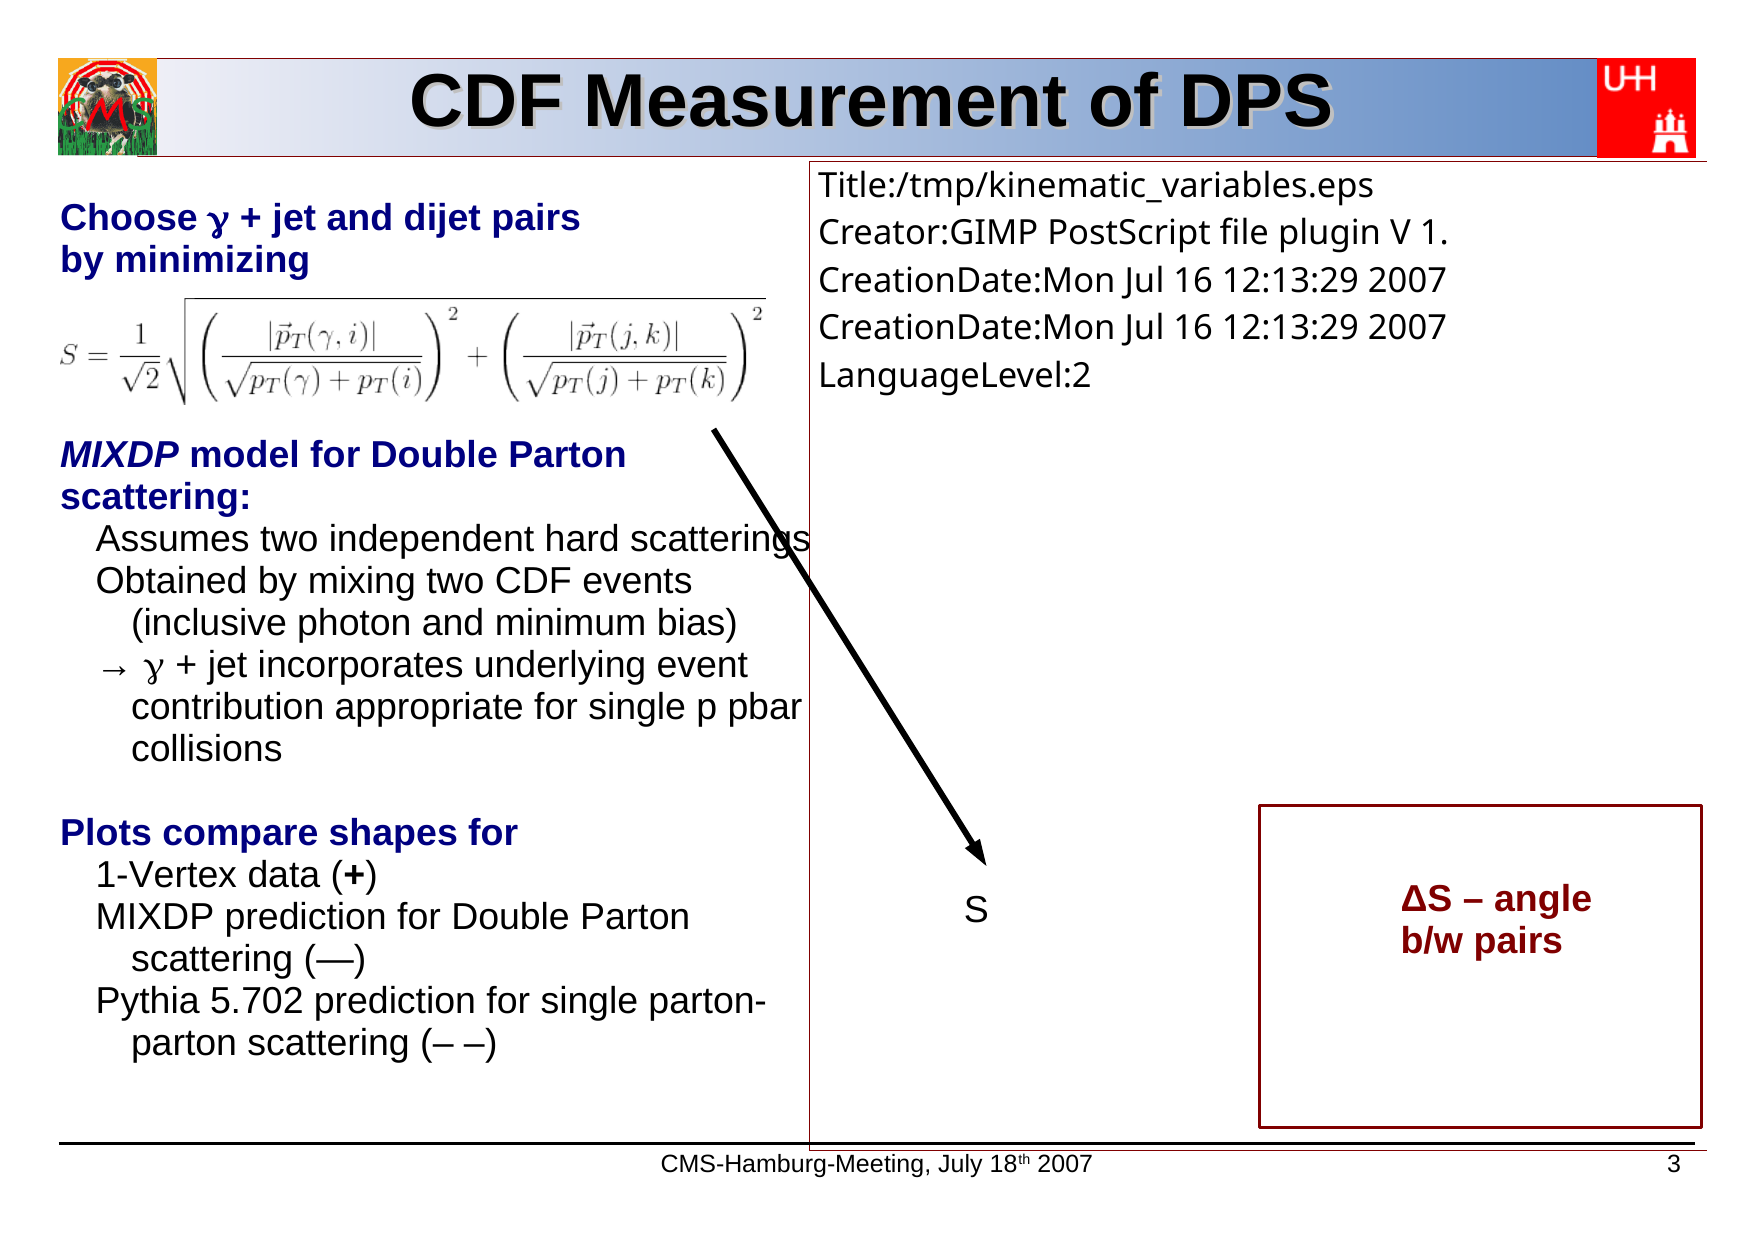

CDF Measurement of DPS
Choose  + jet and dijet pairs
by minimizing
MIXDP model for Double Parton scattering:
Assumes two independent hard scatterings
Obtained by mixing two CDF events (inclusive photon and minimum bias)
→  + jet incorporates underlying event contribution appropriate for single p pbar collisions
Plots compare shapes for
1-Vertex data (+)
MIXDP prediction for Double Parton scattering (—)
Pythia 5.702 prediction for single parton-parton scattering (– –)
ΔS – angle
b/w pairs
S
CMS-Hamburg-Meeting, July 18th 2007